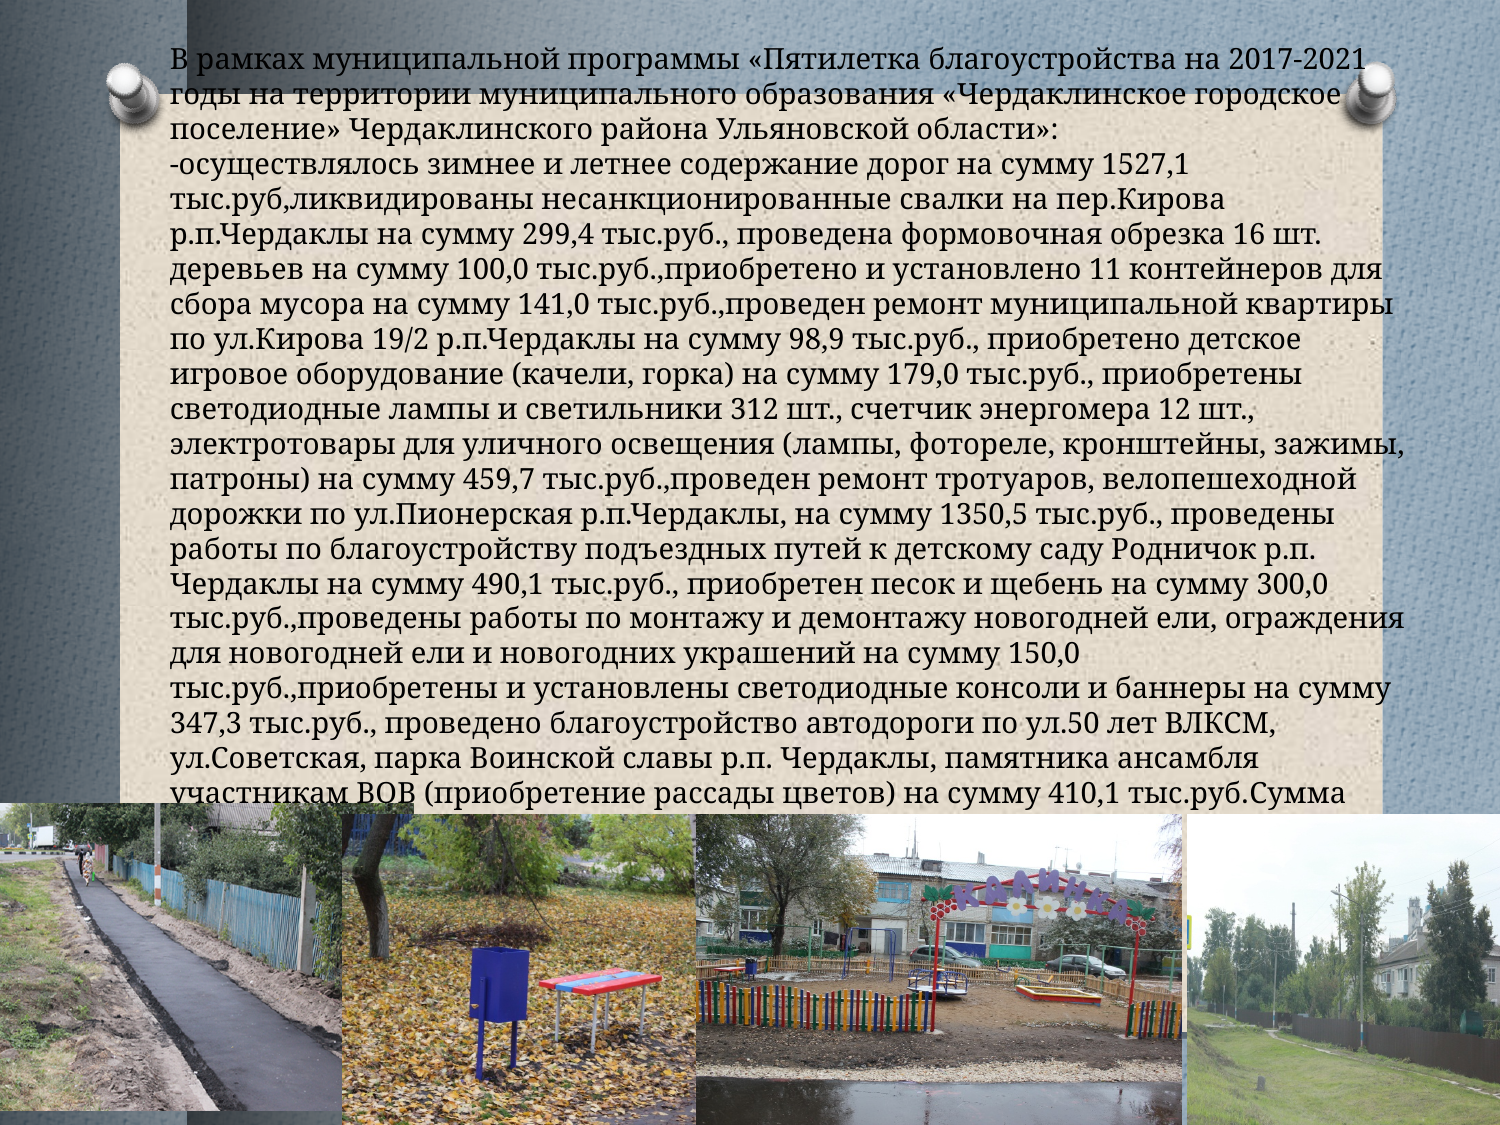

В рамках муниципальной программы «Пятилетка благоустройства на 2017-2021 годы на территории муниципального образования «Чердаклинское городское поселение» Чердаклинского района Ульяновской области»:
-осуществлялось зимнее и летнее содержание дорог на сумму 1527,1 тыс.руб,ликвидированы несанкционированные свалки на пер.Кирова р.п.Чердаклы на сумму 299,4 тыс.руб., проведена формовочная обрезка 16 шт. деревьев на сумму 100,0 тыс.руб.,приобретено и установлено 11 контейнеров для сбора мусора на сумму 141,0 тыс.руб.,проведен ремонт муниципальной квартиры по ул.Кирова 19/2 р.п.Чердаклы на сумму 98,9 тыс.руб., приобретено детское игровое оборудование (качели, горка) на сумму 179,0 тыс.руб., приобретены светодиодные лампы и светильники 312 шт., счетчик энергомера 12 шт., электротовары для уличного освещения (лампы, фотореле, кронштейны, зажимы, патроны) на сумму 459,7 тыс.руб.,проведен ремонт тротуаров, велопешеходной дорожки по ул.Пионерская р.п.Чердаклы, на сумму 1350,5 тыс.руб., проведены работы по благоустройству подъездных путей к детскому саду Родничок р.п. Чердаклы на сумму 490,1 тыс.руб., приобретен песок и щебень на сумму 300,0 тыс.руб.,проведены работы по монтажу и демонтажу новогодней ели, ограждения для новогодней ели и новогодних украшений на сумму 150,0 тыс.руб.,приобретены и установлены светодиодные консоли и баннеры на сумму 347,3 тыс.руб., проведено благоустройство автодороги по ул.50 лет ВЛКСМ, ул.Советская, парка Воинской славы р.п. Чердаклы, памятника ансамбля участникам ВОВ (приобретение рассады цветов) на сумму 410,1 тыс.руб.Сумма исполнения составила 9715,3 тыс.руб.